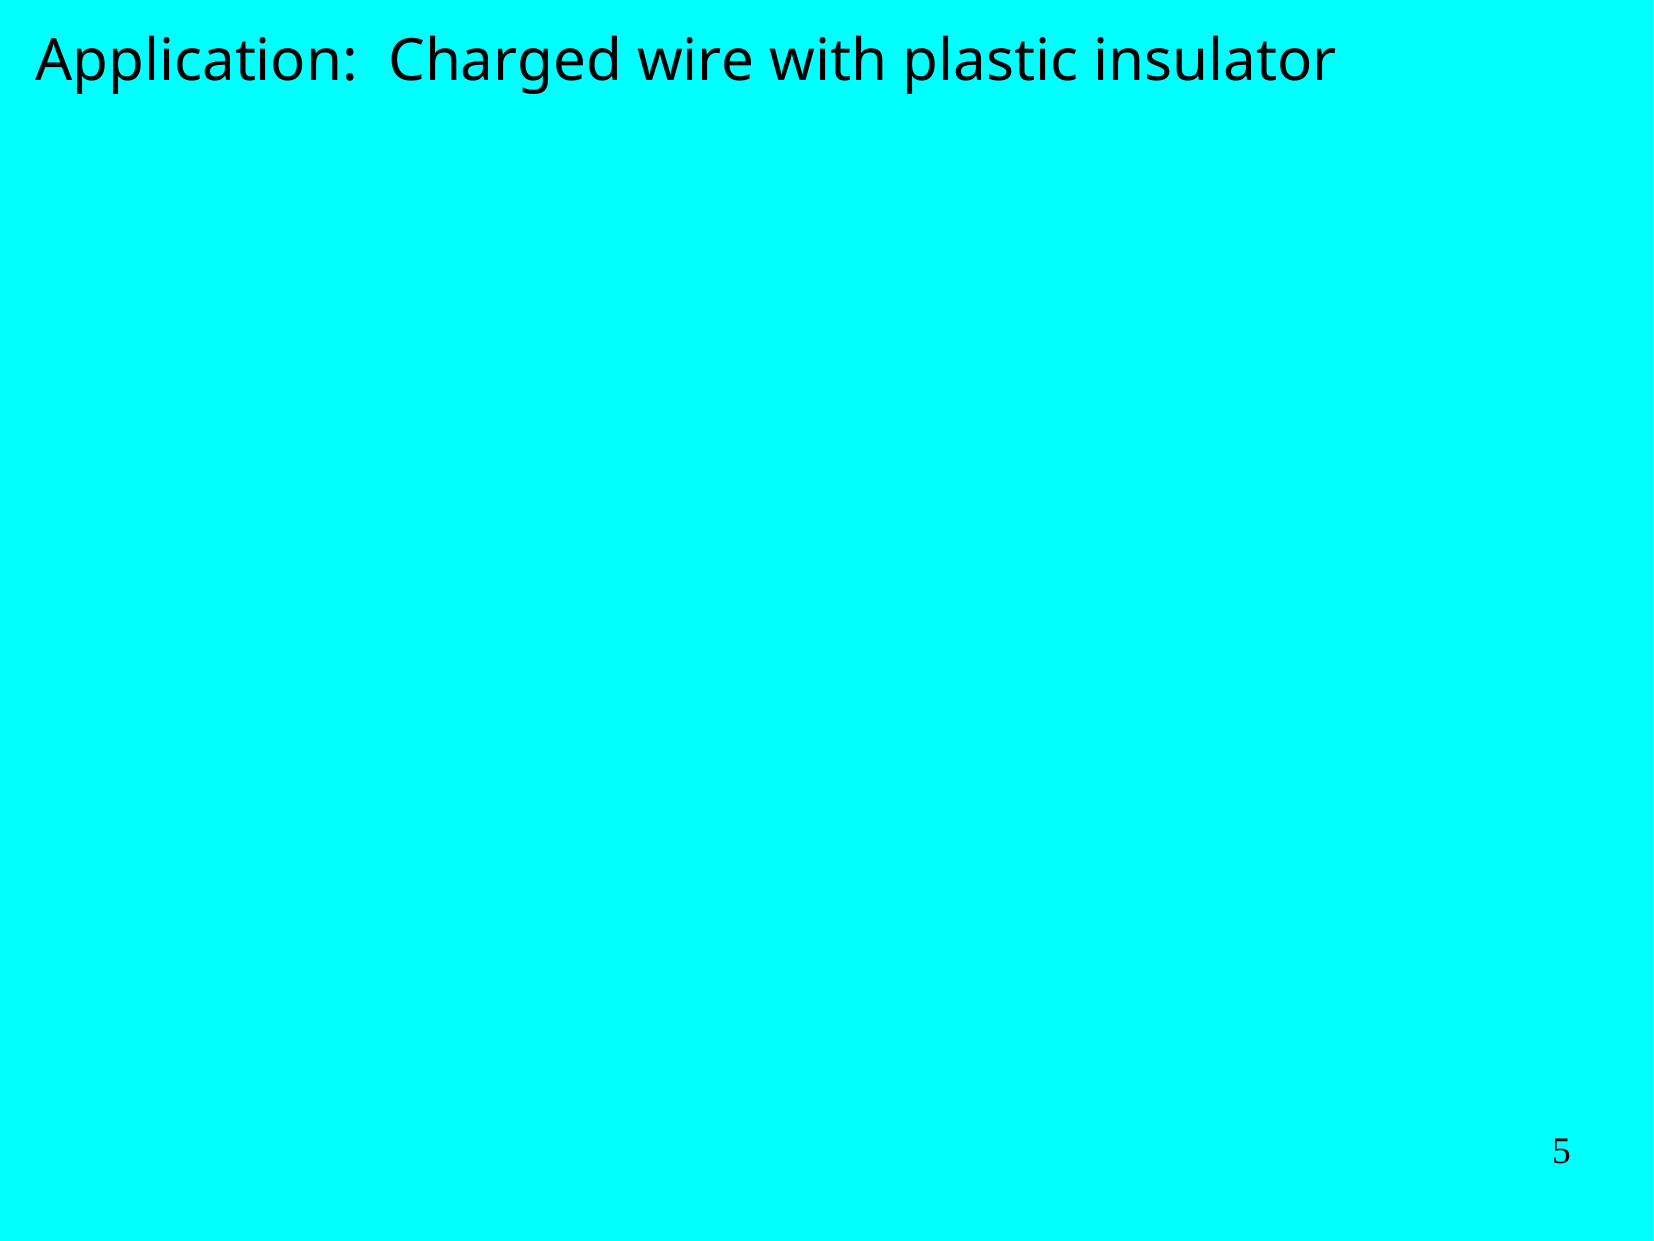

Application: Charged wire with plastic insulator
5